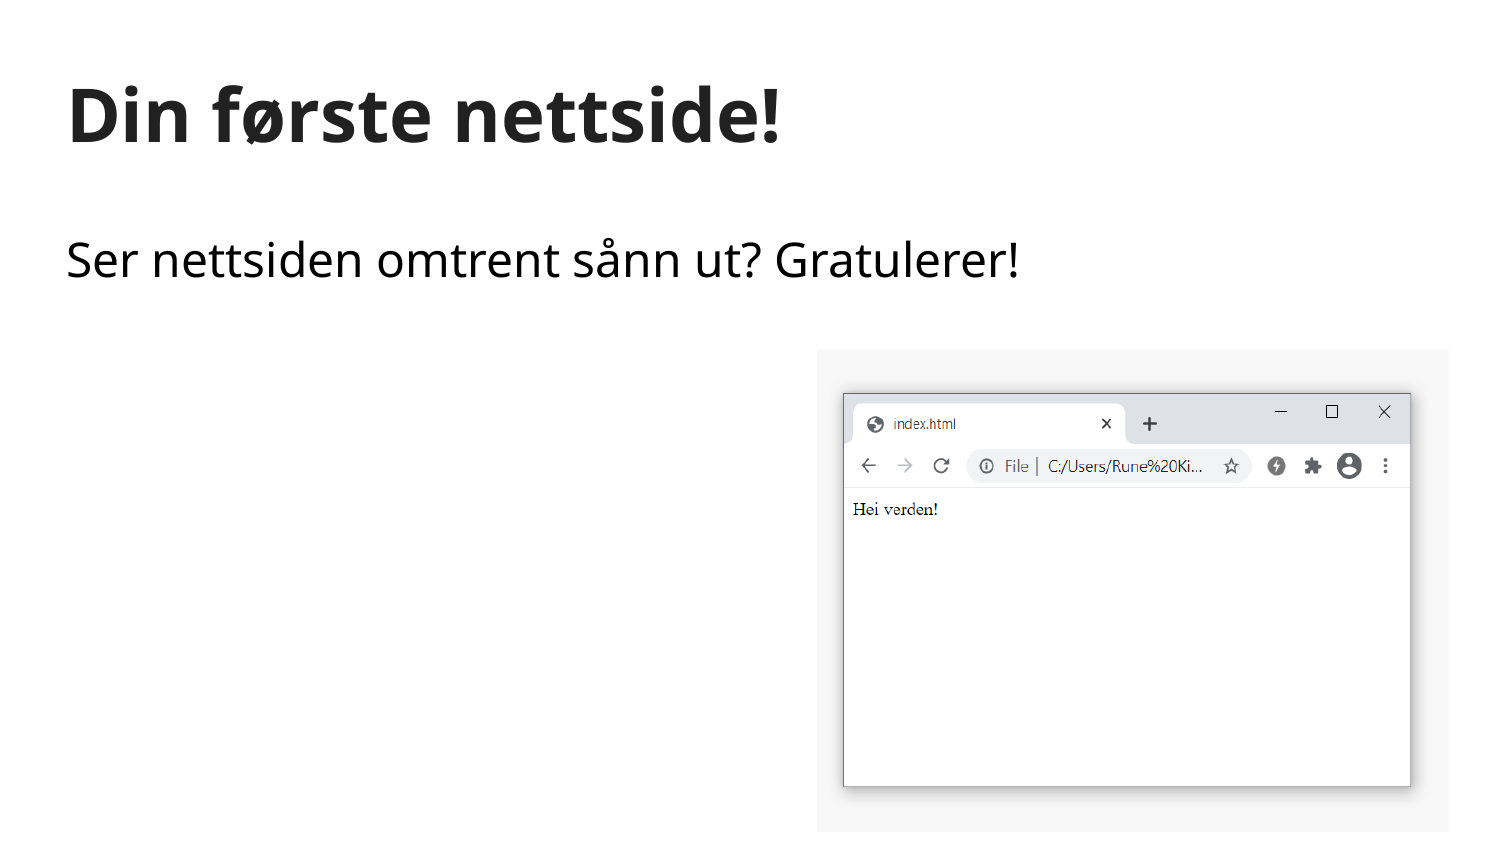

# Din første nettside!
Ser nettsiden omtrent sånn ut? Gratulerer!